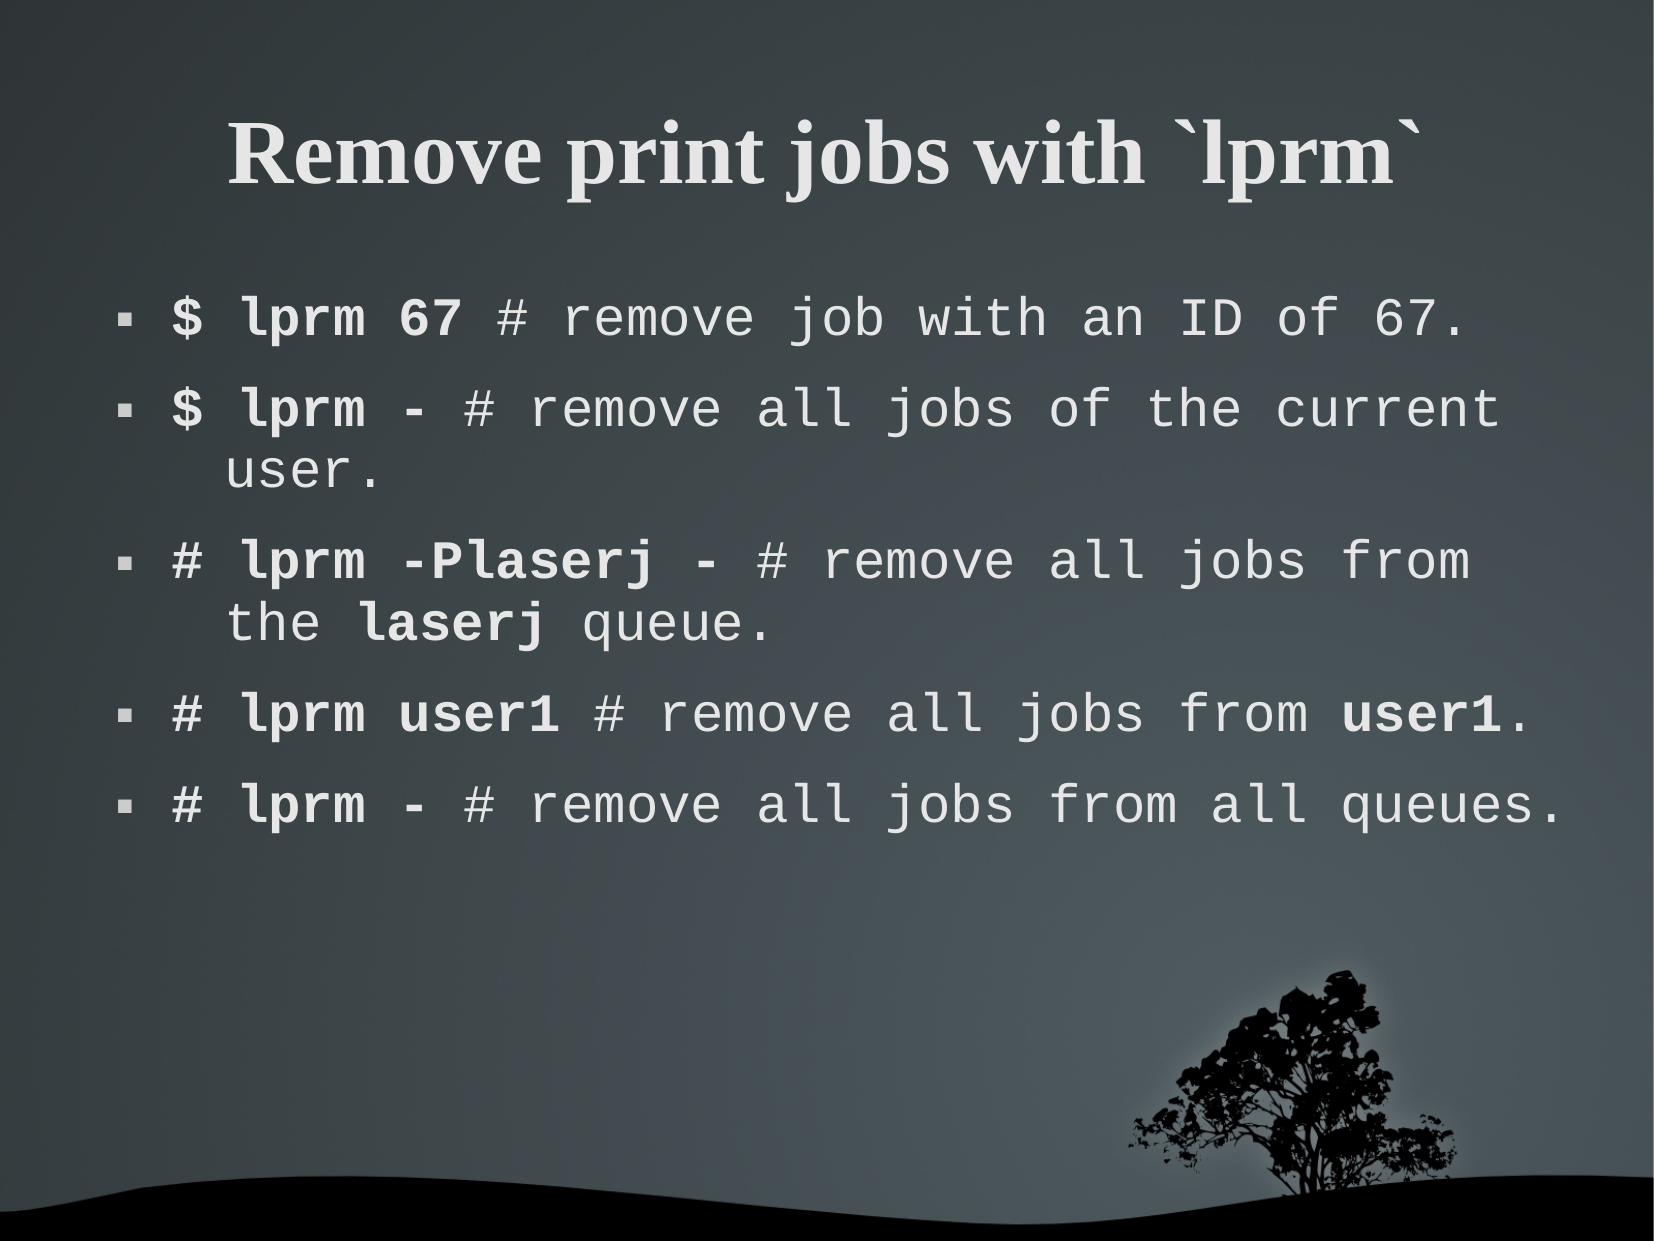

Remove print jobs with `lprm`
# $ lprm 67 # remove job with an ID of 67.
$ lprm - # remove all jobs of the current user.
# lprm -Plaserj - # remove all jobs from the laserj queue.
# lprm user1 # remove all jobs from user1.
# lprm - # remove all jobs from all queues.